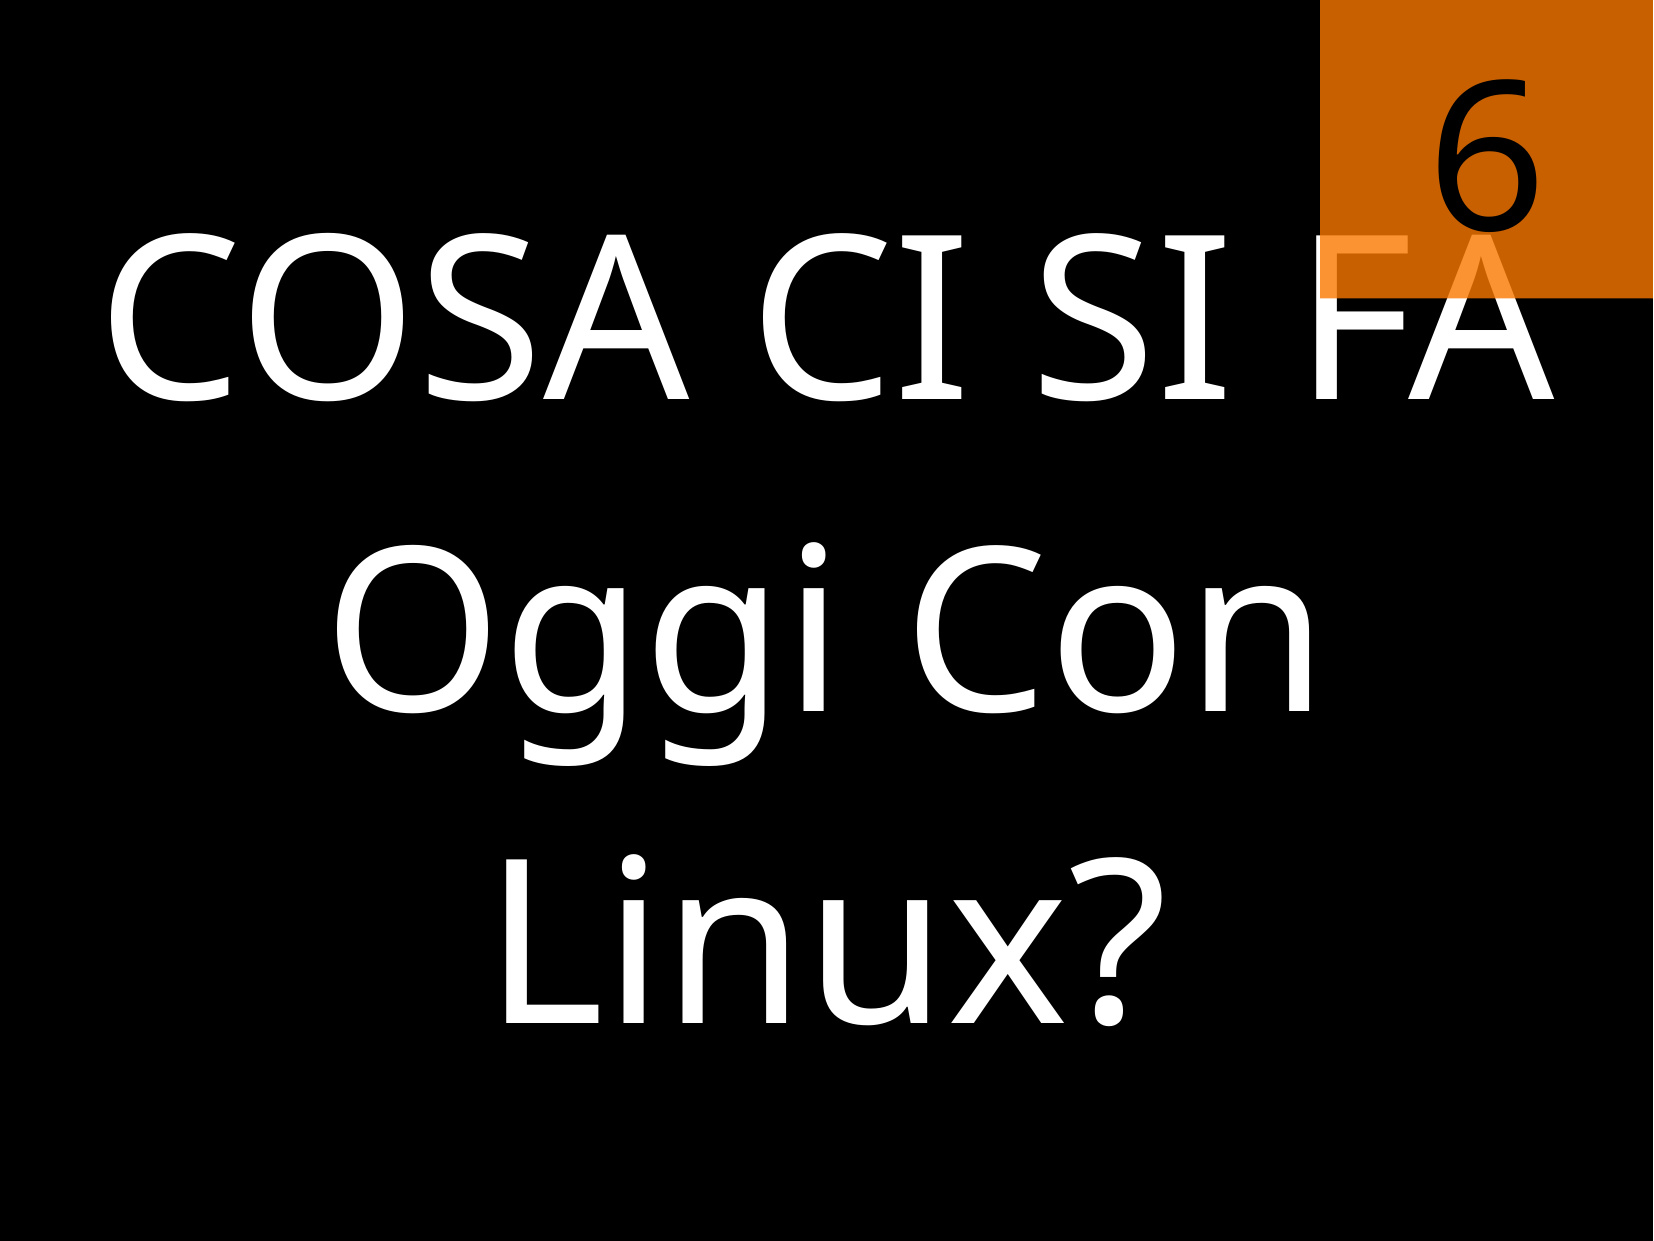

COSA CI SI FA
Oggi Con Linux?
6